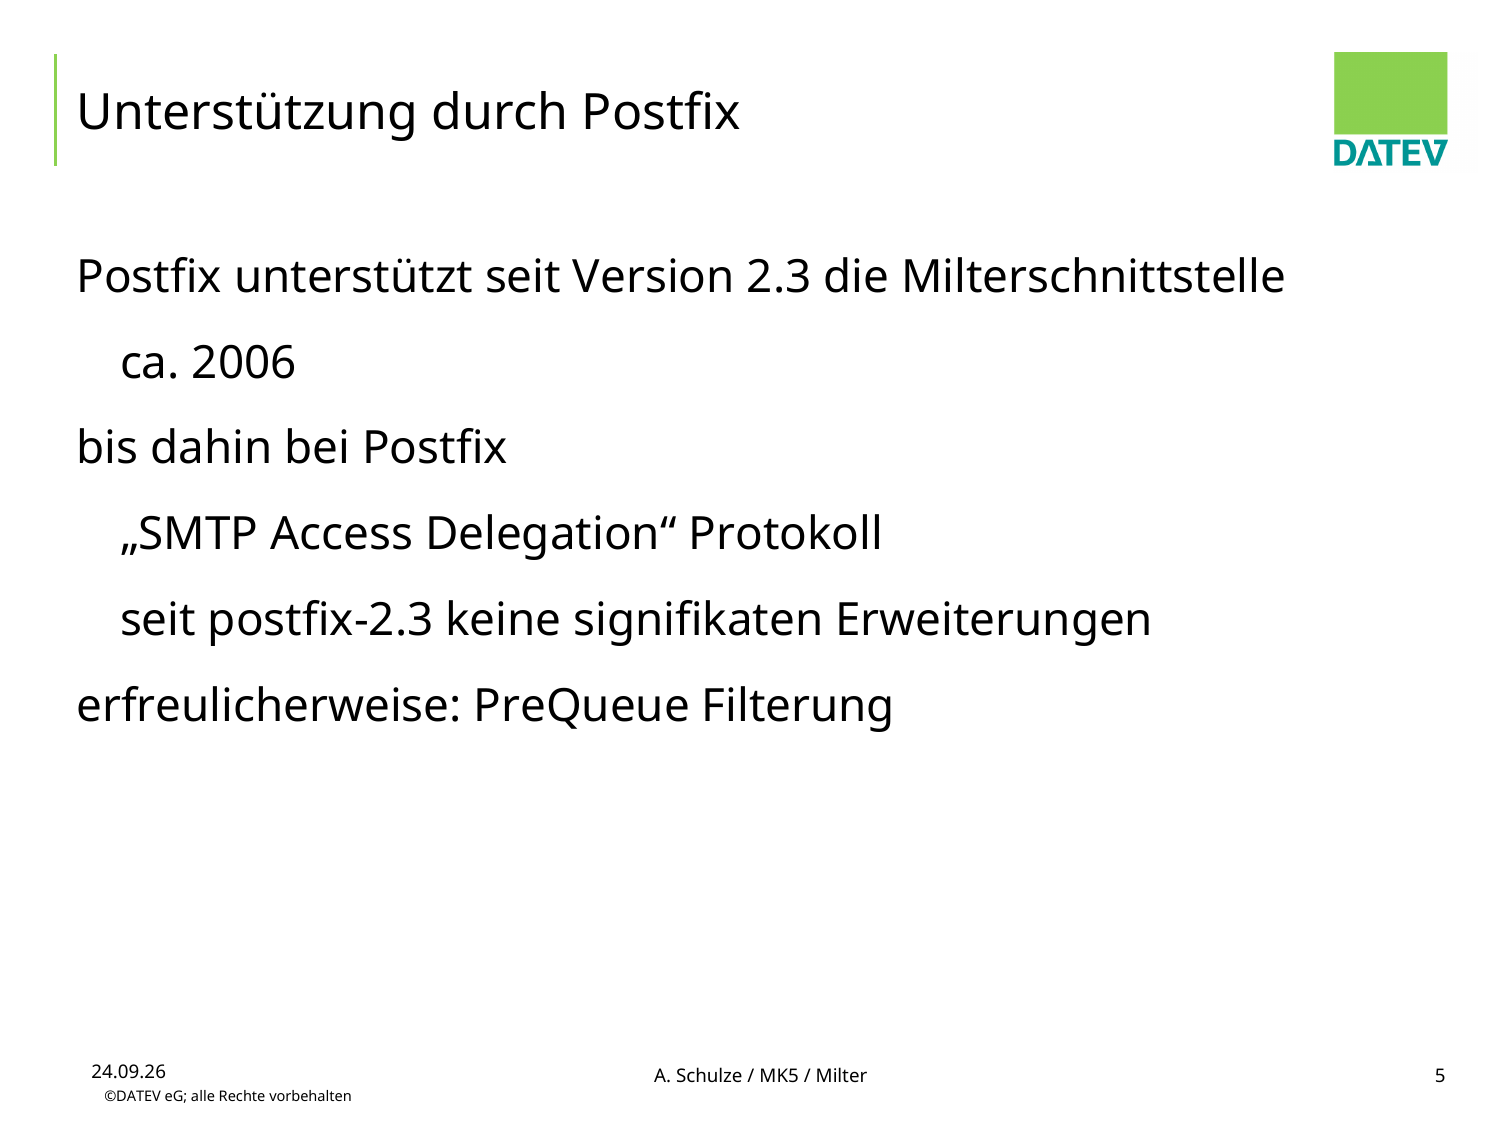

# Unterstützung durch Postfix
Postfix unterstützt seit Version 2.3 die Milterschnittstelle
ca. 2006
bis dahin bei Postfix
„SMTP Access Delegation“ Protokoll
seit postfix-2.3 keine signifikaten Erweiterungen
erfreulicherweise: PreQueue Filterung
A. Schulze / MK5 / Milter
5